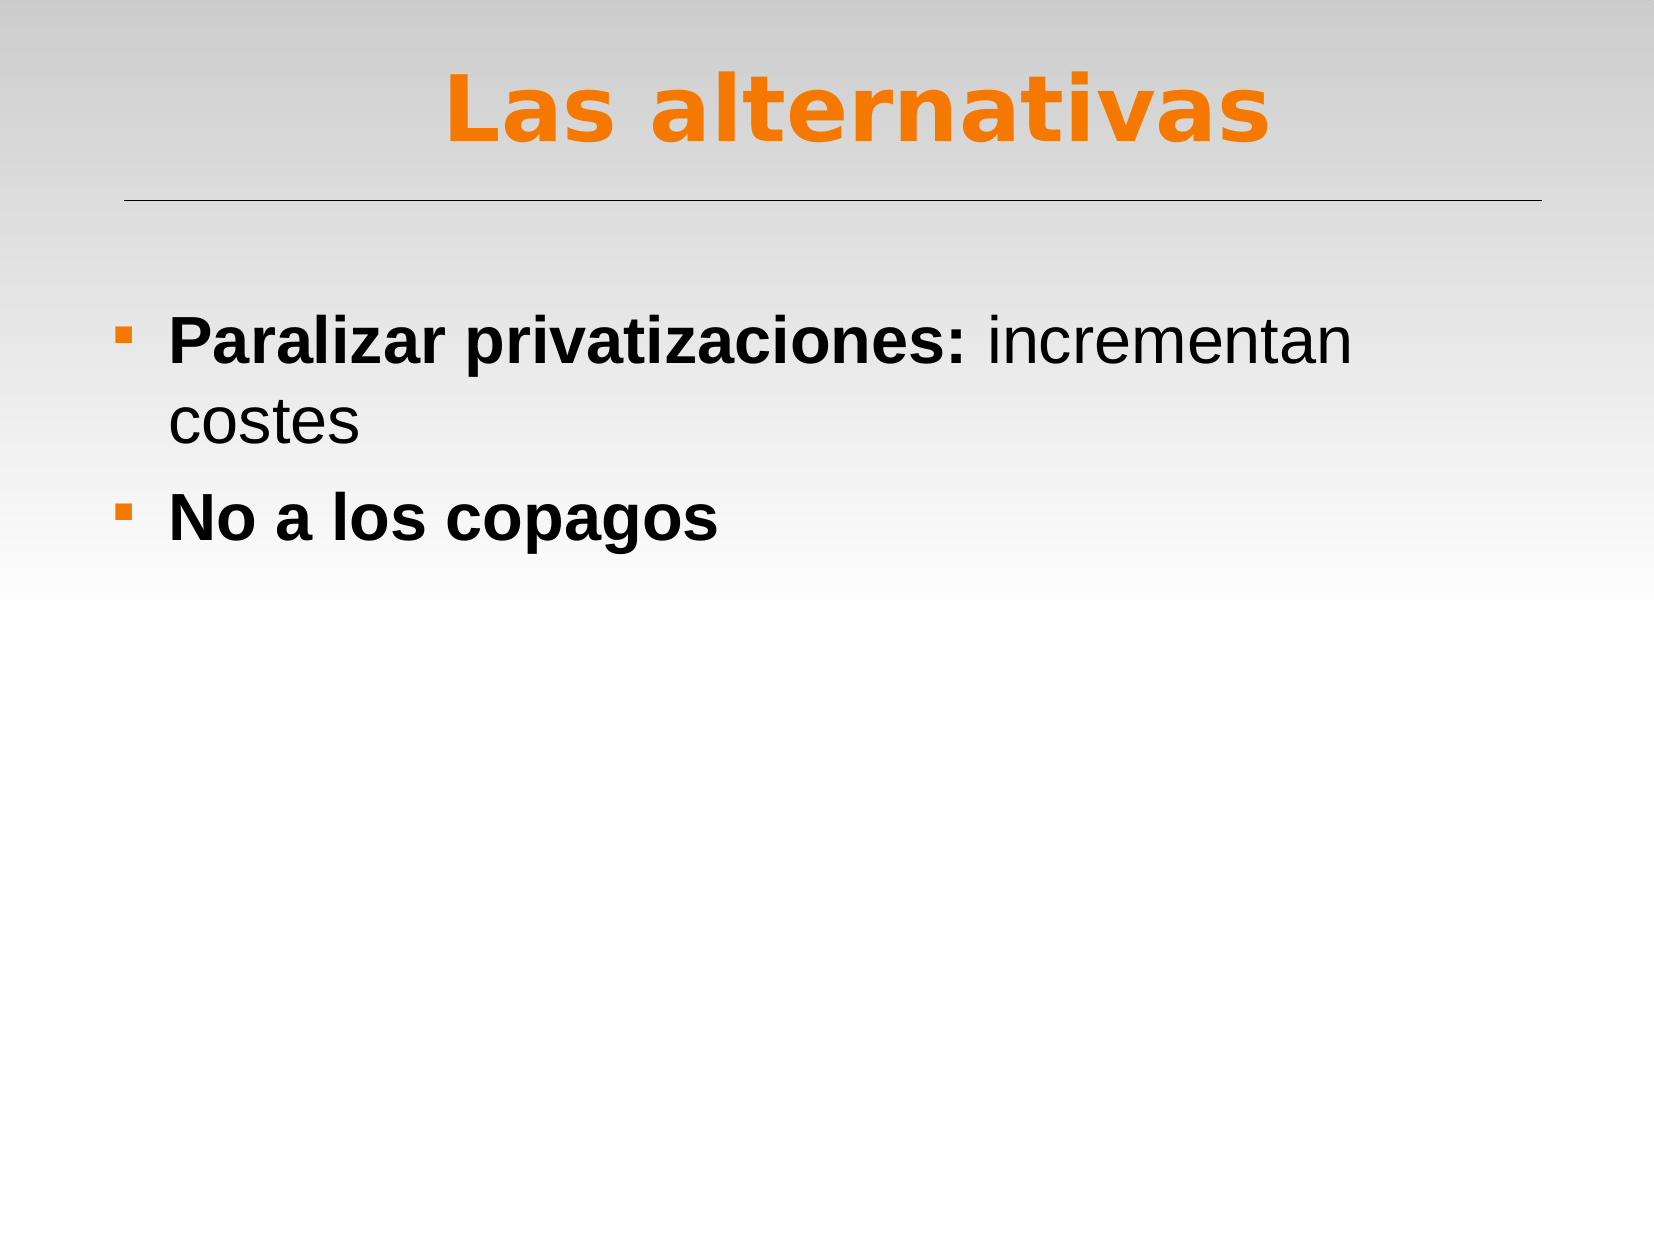

Las alternativas
#
Paralizar privatizaciones: incrementan costes
No a los copagos